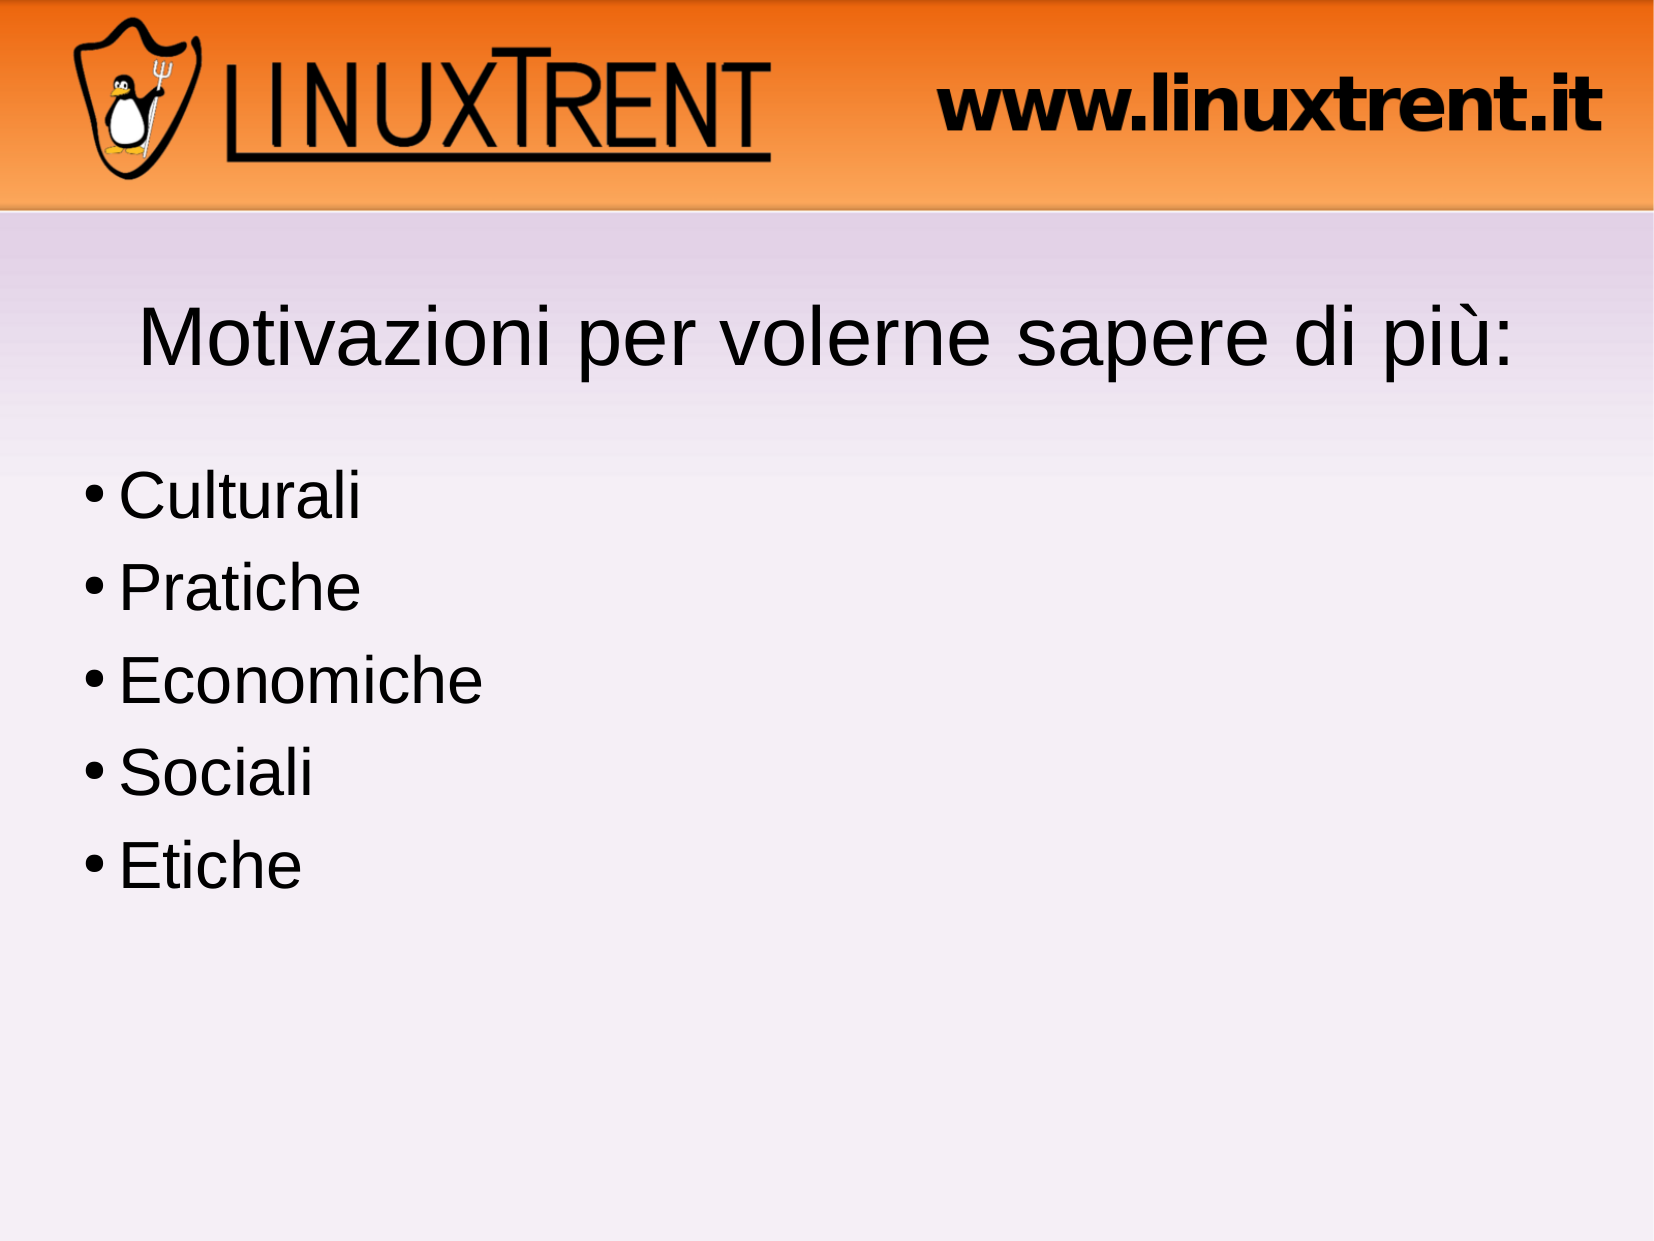

# Motivazioni per volerne sapere di più:
Culturali
Pratiche
Economiche
Sociali
Etiche